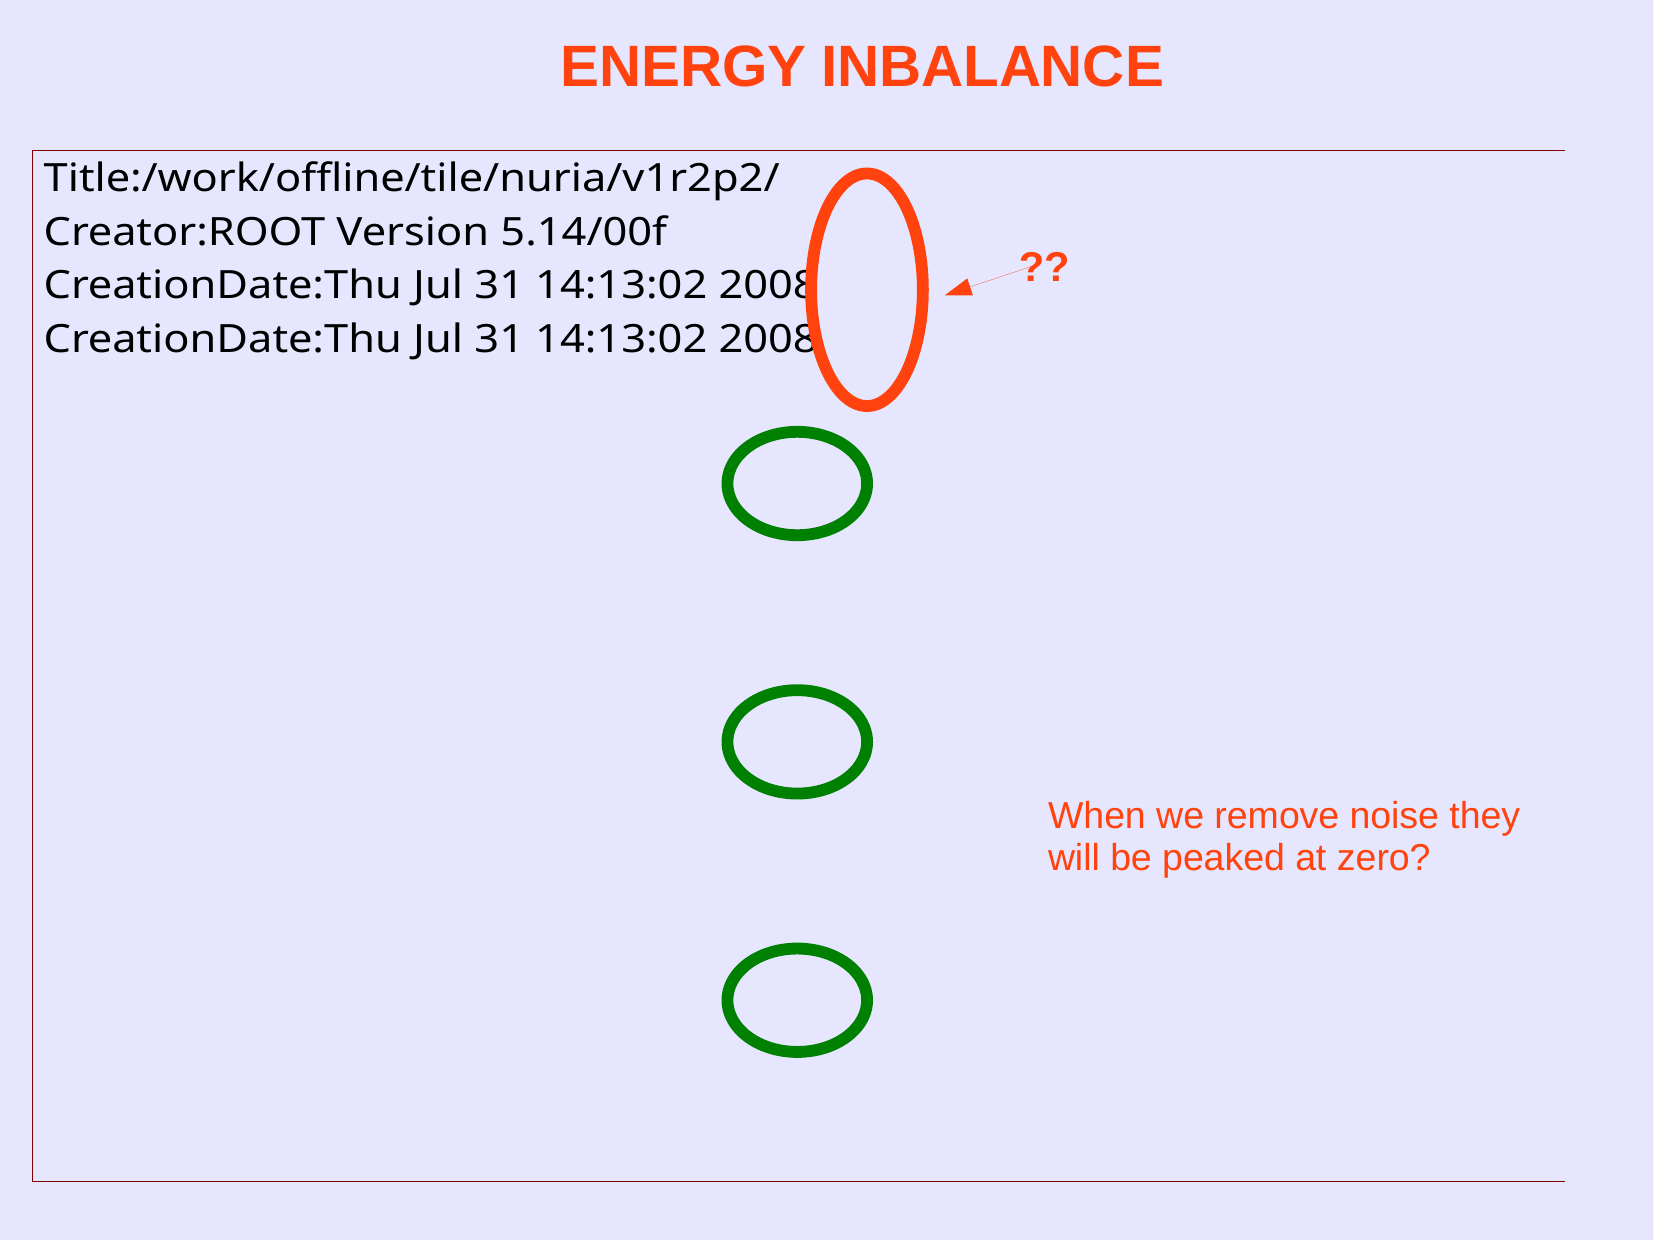

# ENERGY INBALANCE
??
When we remove noise they will be peaked at zero?